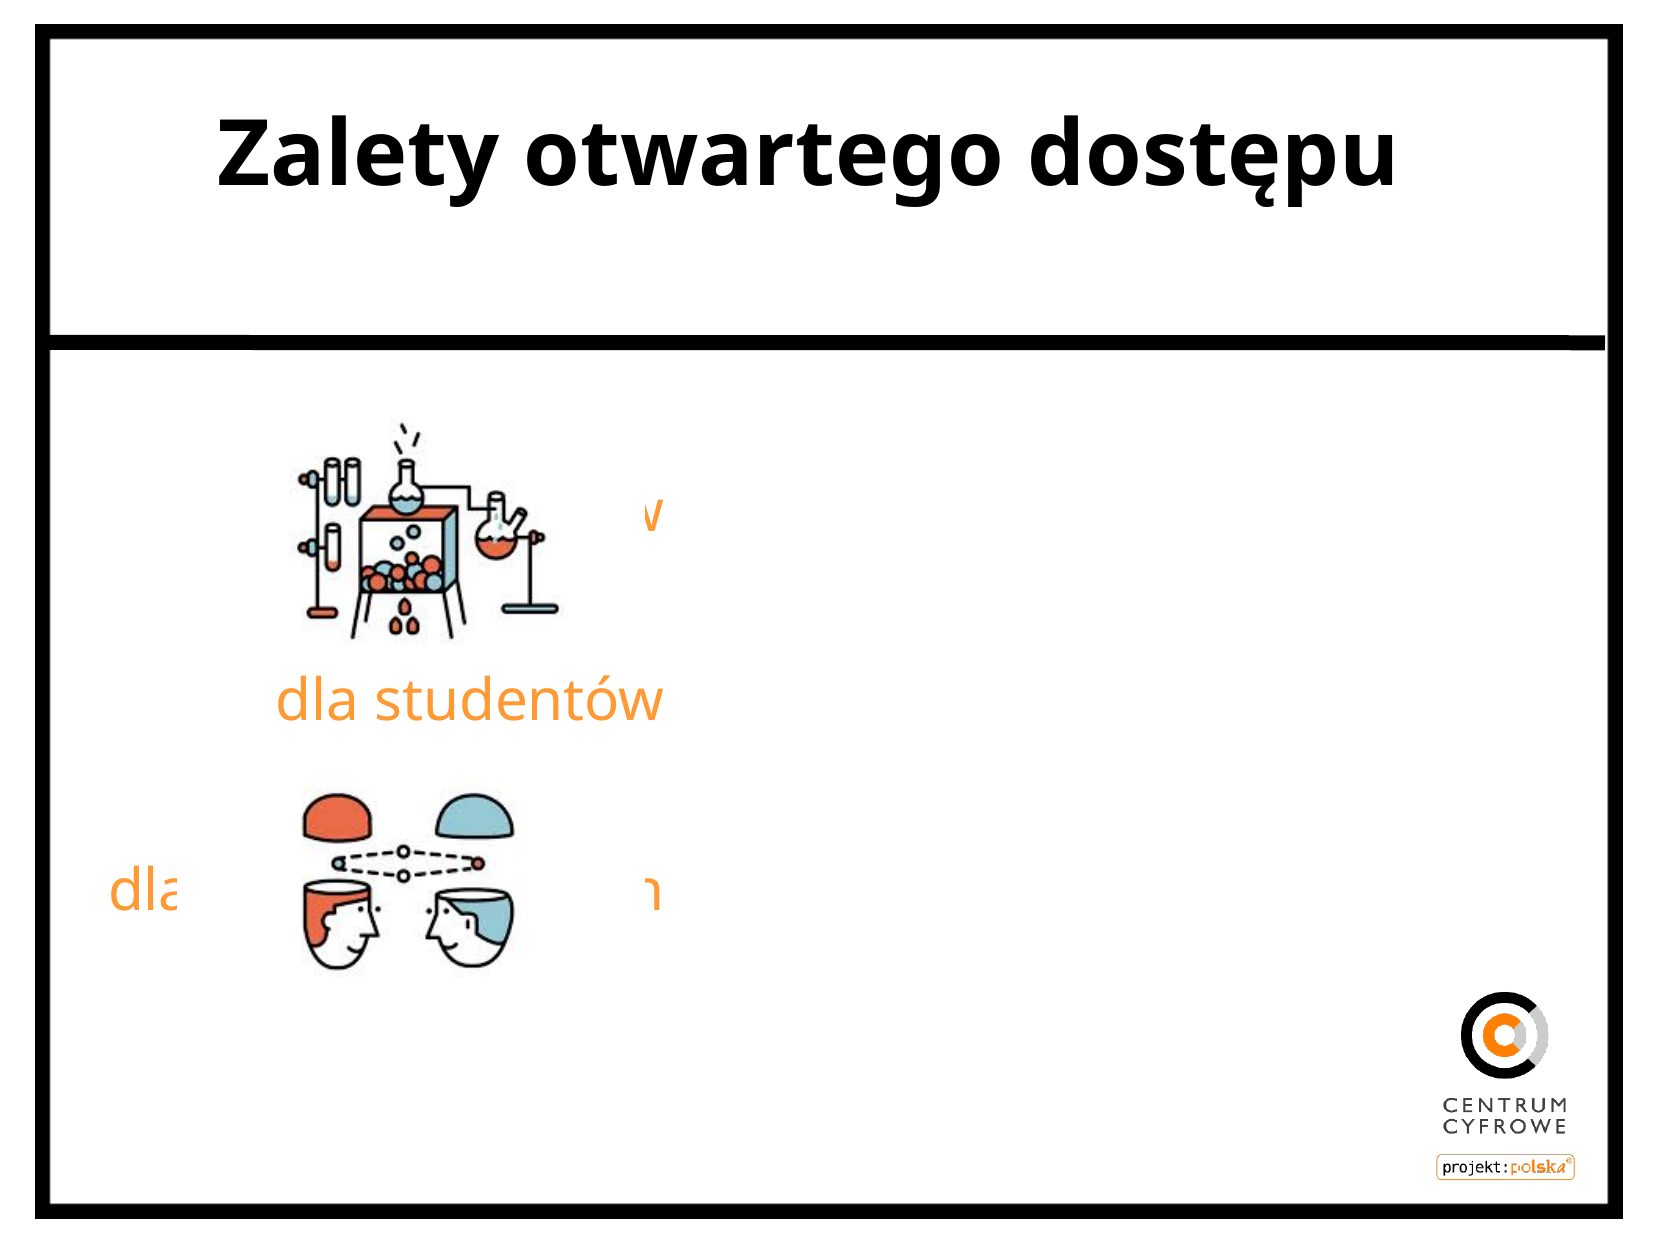

Zalety otwartego dostępu
dla naukowców
dla studentów
 dla uczelni wyższych